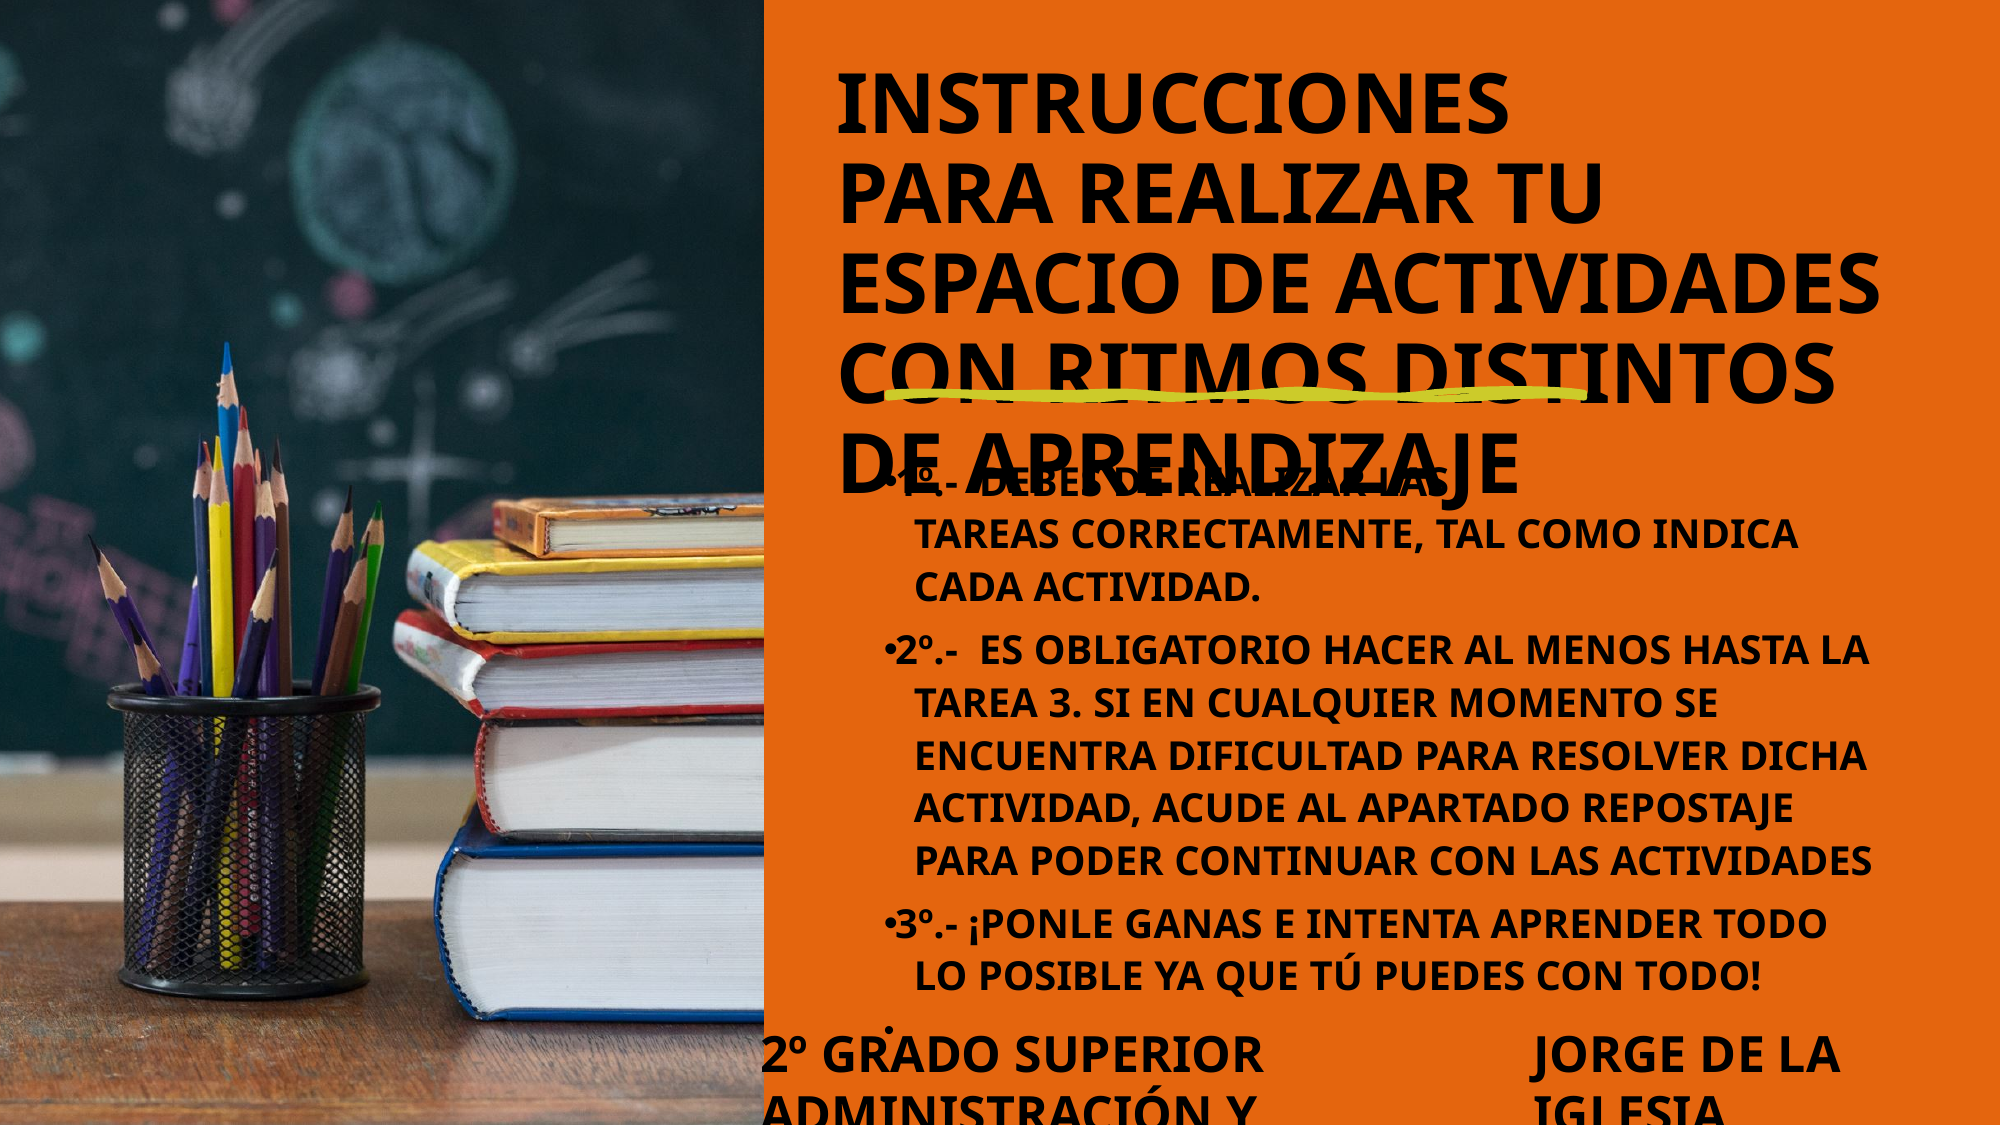

INSTRUCCIONES PARA REALIZAR TU ESPACIO DE ACTIVIDADES CON RITMOS DISTINTOS DE APRENDIZAJE
1º.-  DEBES DE REALIZAR LAS TAREAS CORRECTAMENTE, TAL COMO INDICA CADA ACTIVIDAD.
2º.-  ES OBLIGATORIO HACER AL MENOS HASTA LA TAREA 3. SI EN CUALQUIER MOMENTO SE ENCUENTRA DIFICULTAD PARA RESOLVER DICHA ACTIVIDAD, ACUDE AL APARTADO REPOSTAJE PARA PODER CONTINUAR CON LAS ACTIVIDADES
3º.- ¡PONLE GANAS E INTENTA APRENDER TODO LO POSIBLE YA QUE TÚ PUEDES CON TODO!
2º GRADO SUPERIOR ADMINISTRACIÓN Y FINANZAS
JORGE DE LA IGLESIA SALGADO